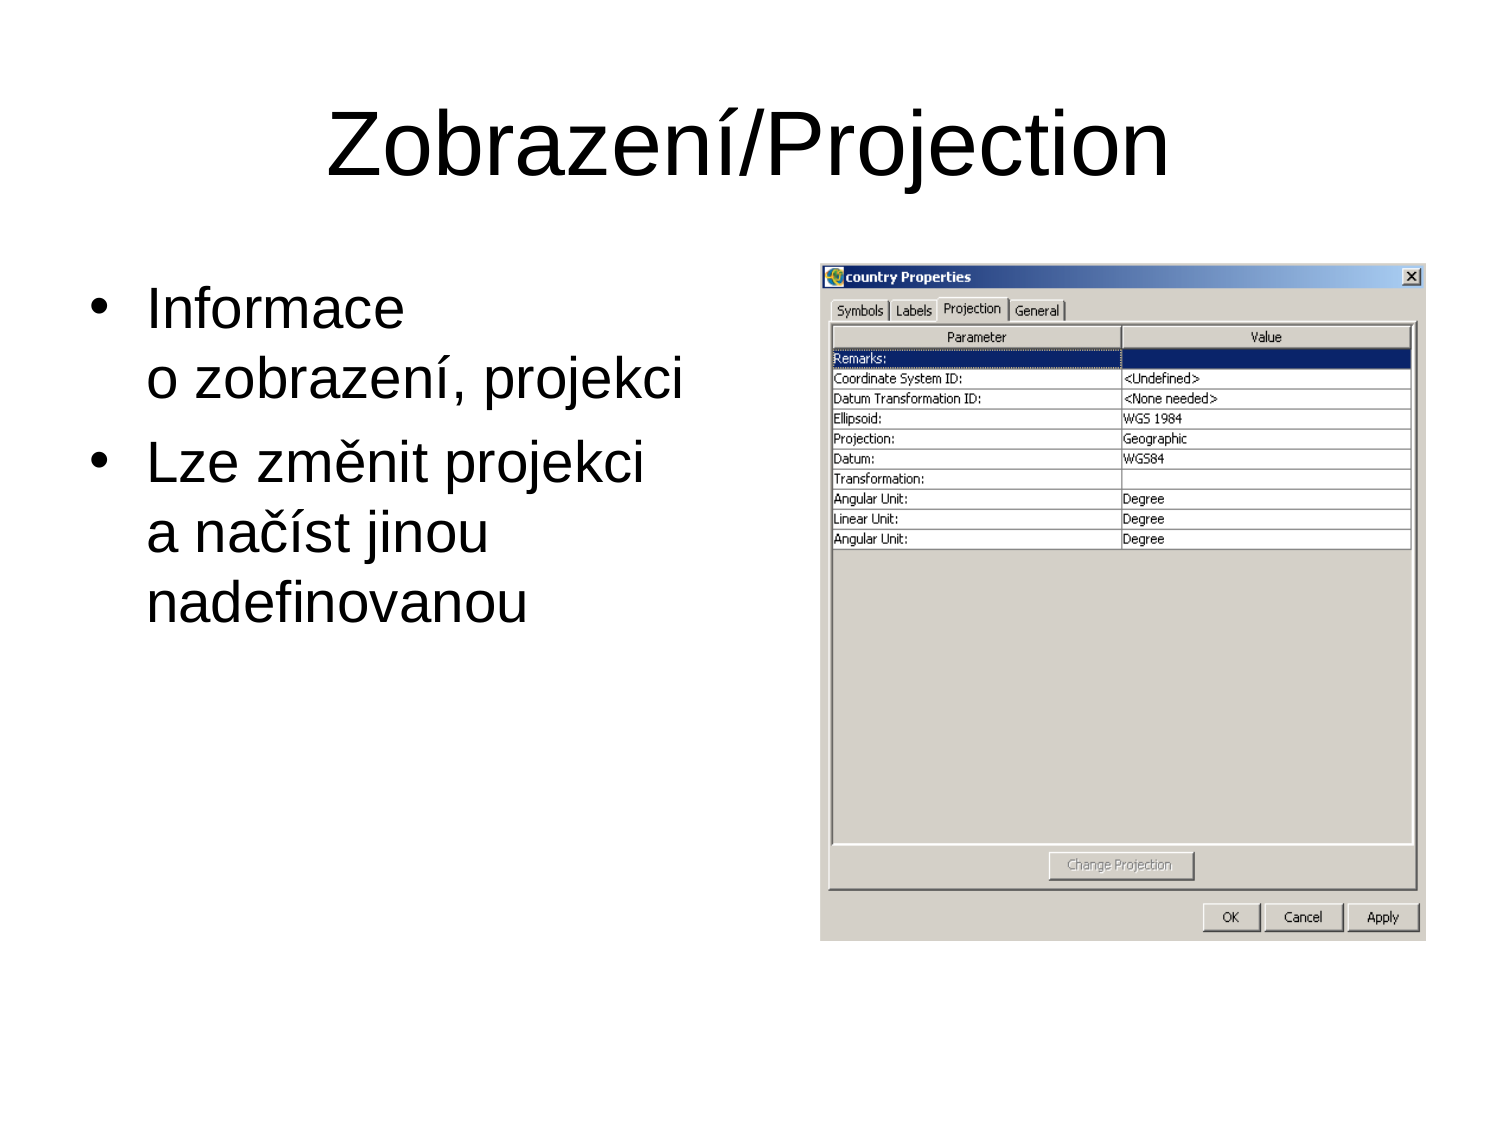

# Zobrazení/Projection
Informace
o zobrazení, projekci
Lze změnit projekci
a načíst jinou nadefinovanou